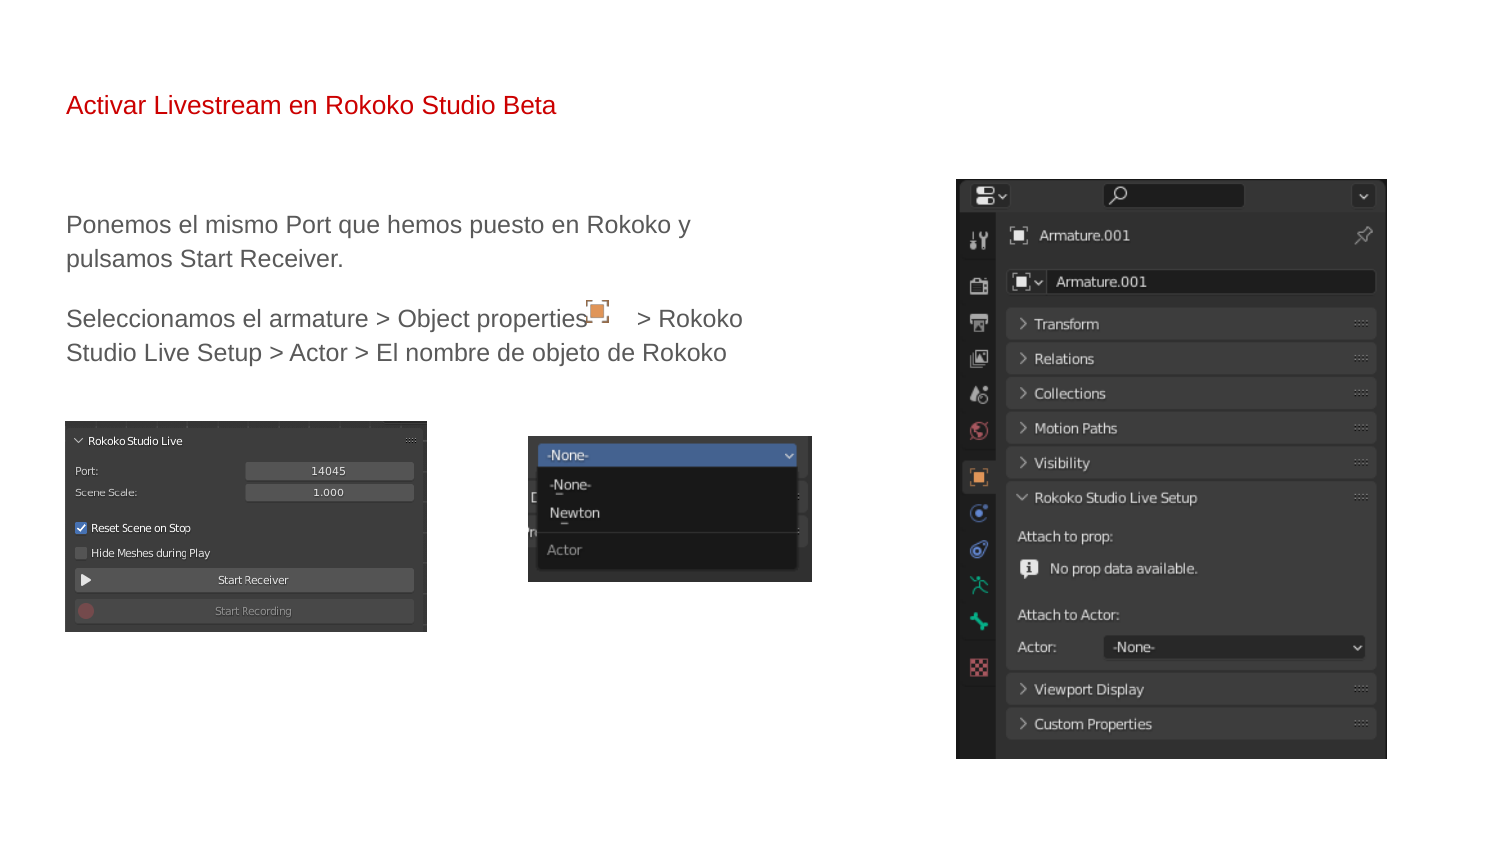

# Activar Livestream en Rokoko Studio Beta
Ponemos el mismo Port que hemos puesto en Rokoko y pulsamos Start Receiver.
Seleccionamos el armature > Object properties > Rokoko Studio Live Setup > Actor > El nombre de objeto de Rokoko